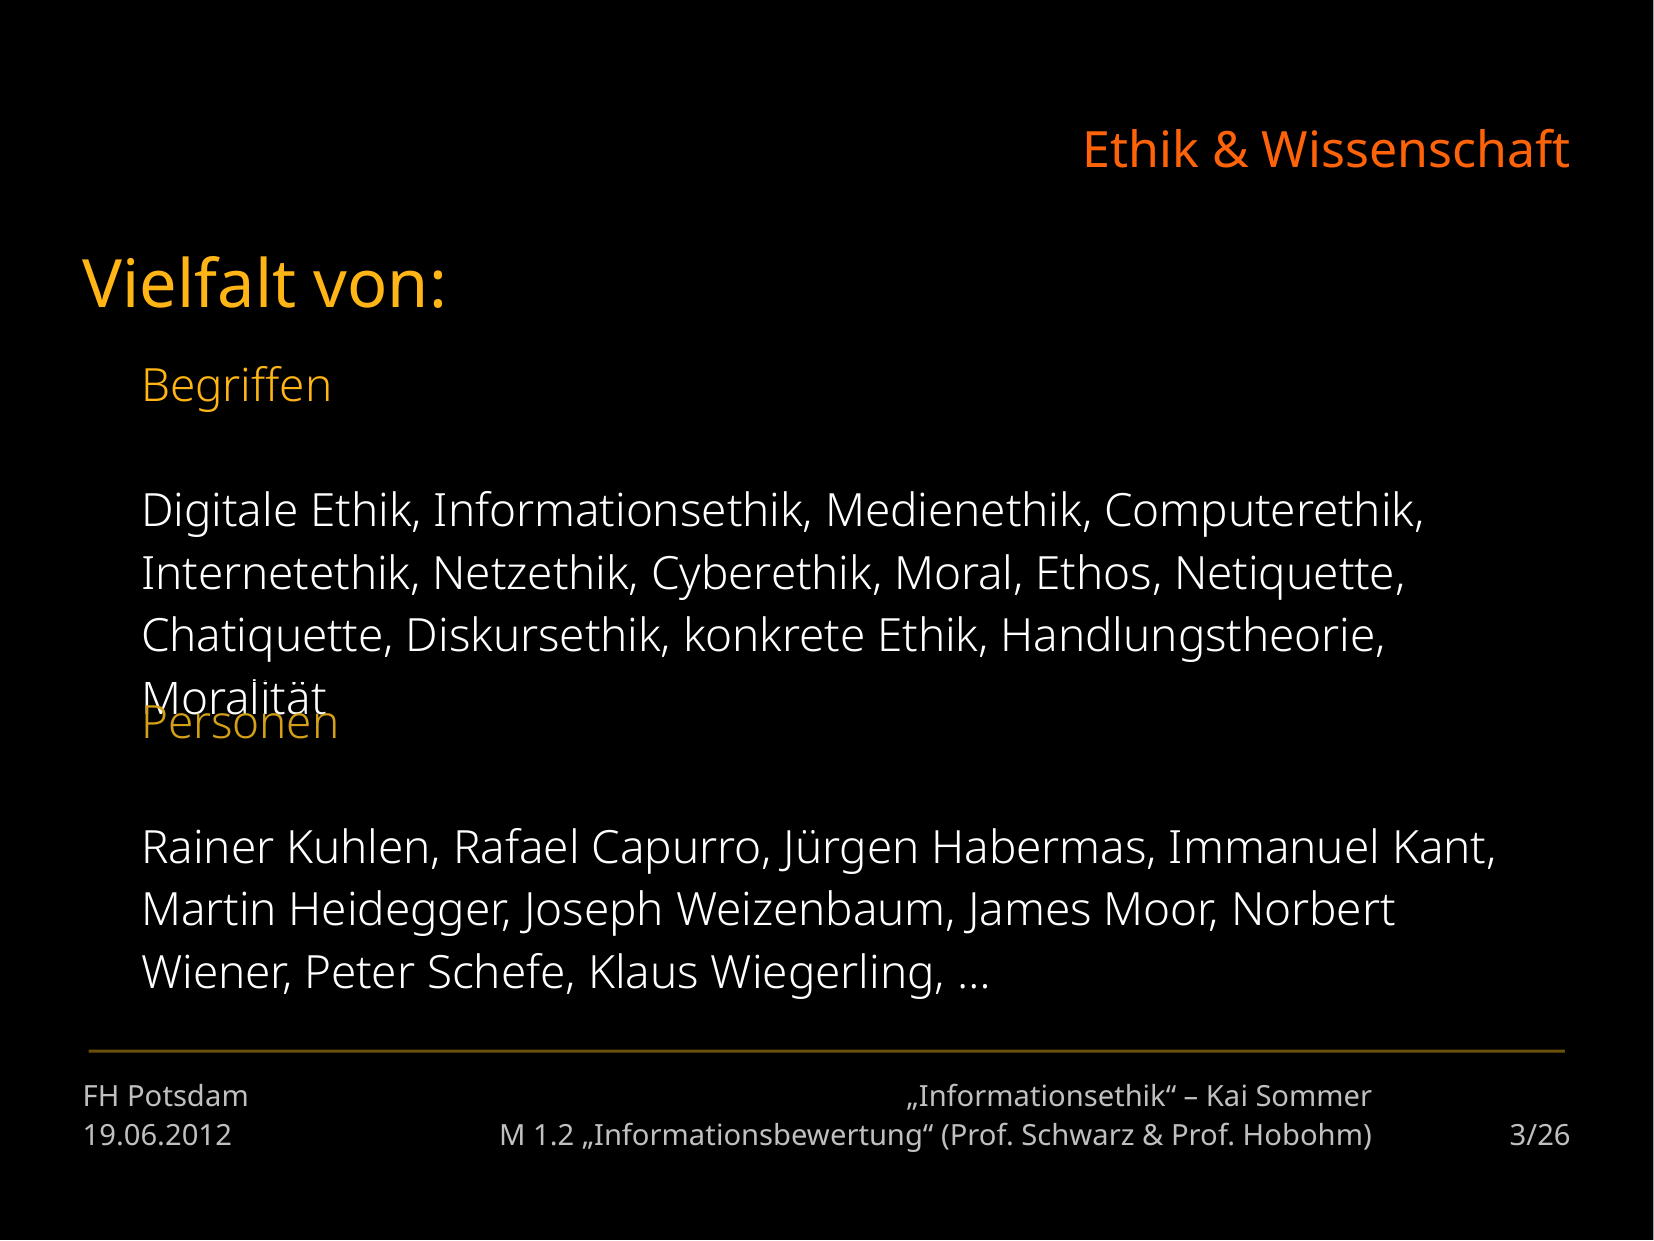

# Ethik & Wissenschaft
Vielfalt von:
Begriffen
Digitale Ethik, Informationsethik, Medienethik, Computerethik, Internetethik, Netzethik, Cyberethik, Moral, Ethos, Netiquette, Chatiquette, Diskursethik, konkrete Ethik, Handlungstheorie, Moralität
Personen
Rainer Kuhlen, Rafael Capurro, Jürgen Habermas, Immanuel Kant, Martin Heidegger, Joseph Weizenbaum, James Moor, Norbert Wiener, Peter Schefe, Klaus Wiegerling, …
3